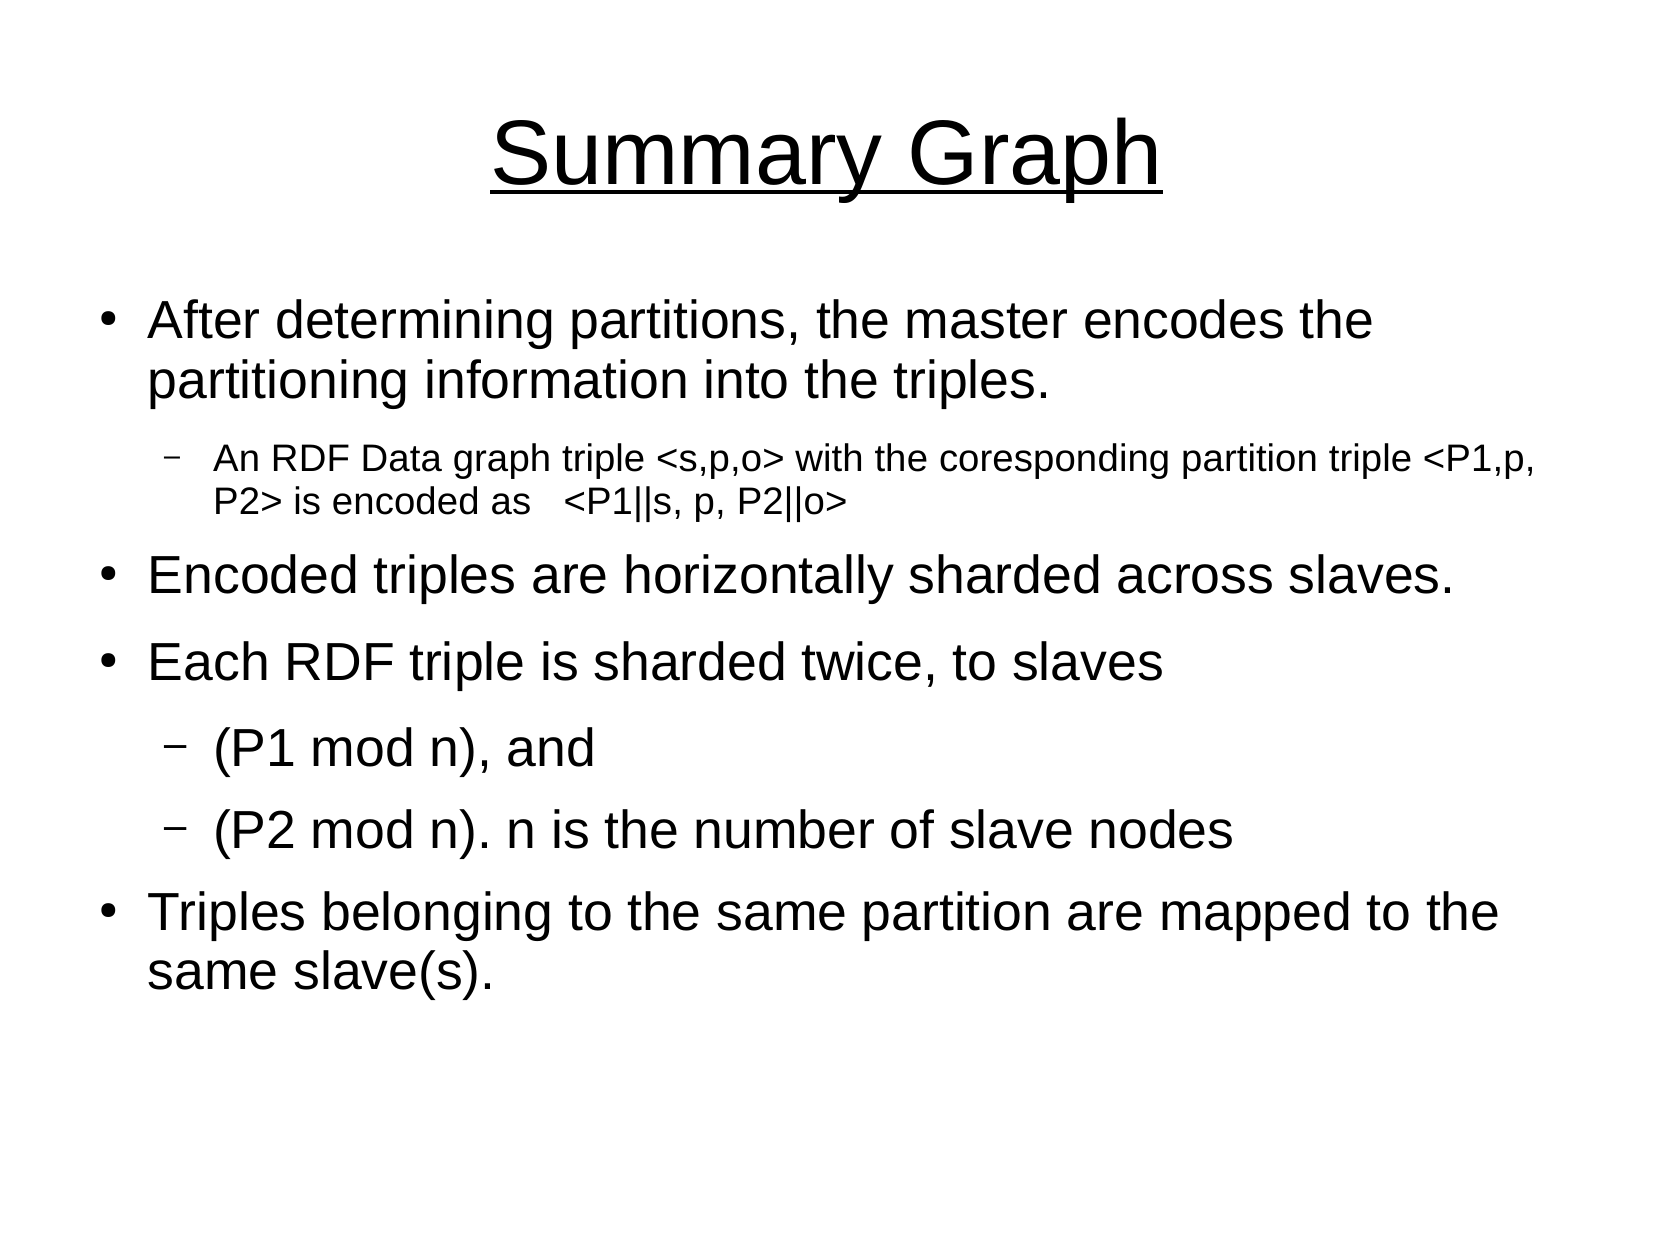

# Summary Graph
After determining partitions, the master encodes the partitioning information into the triples.
An RDF Data graph triple <s,p,o> with the coresponding partition triple <P1,p, P2> is encoded as <P1||s, p, P2||o>
Encoded triples are horizontally sharded across slaves.
Each RDF triple is sharded twice, to slaves
(P1 mod n), and
(P2 mod n). n is the number of slave nodes
Triples belonging to the same partition are mapped to the same slave(s).